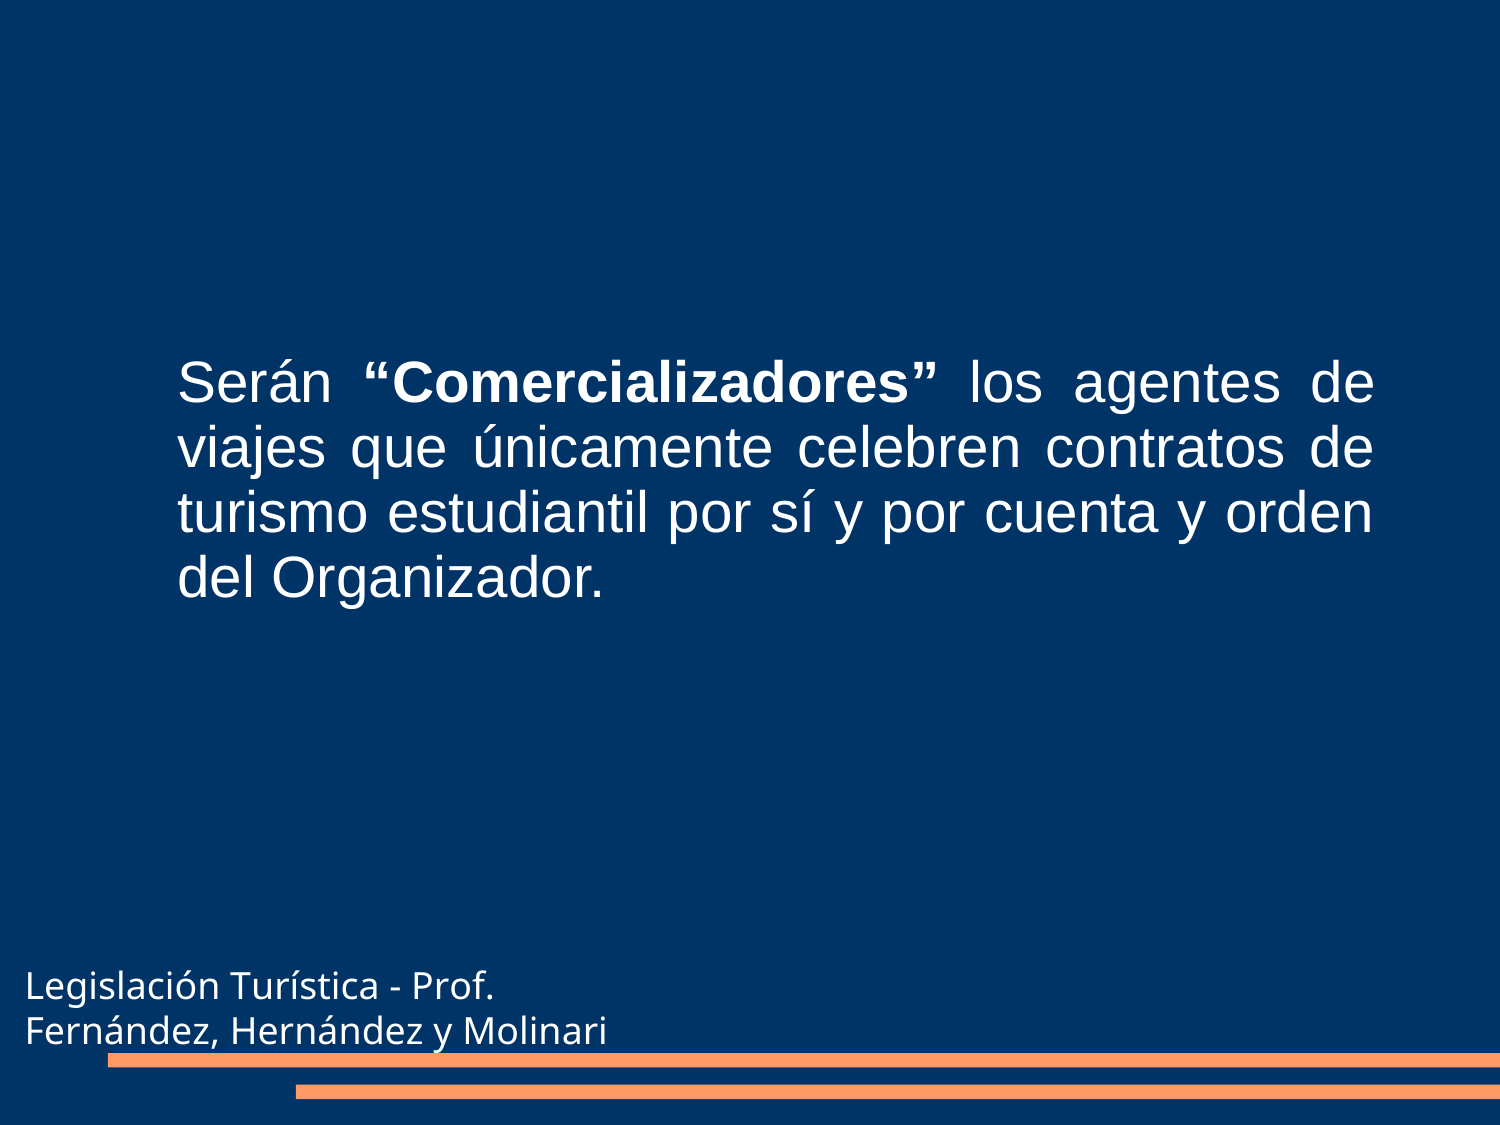

#
Serán “Comercializadores” los agentes de viajes que únicamente celebren contratos de turismo estudiantil por sí y por cuenta y orden del Organizador.
Legislación Turística - Prof. Fernández, Hernández y Molinari